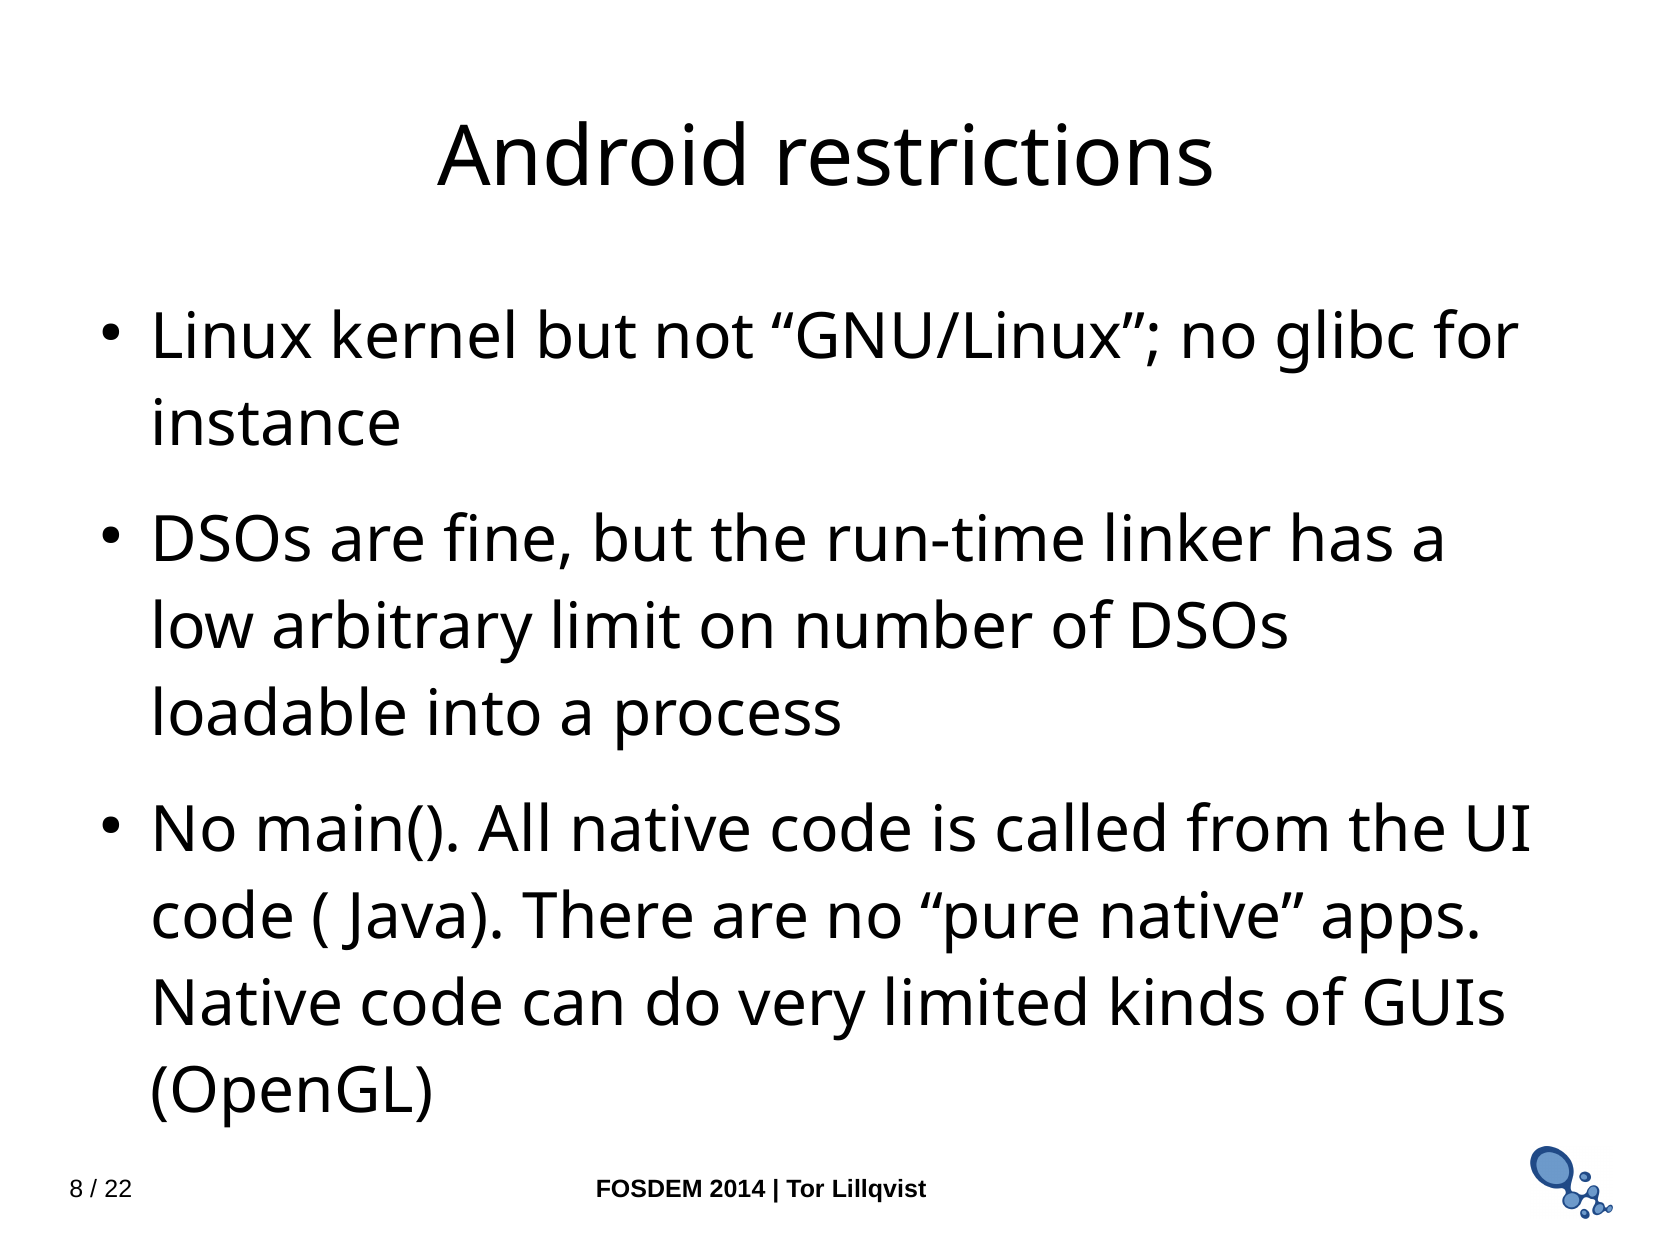

# Android restrictions
Linux kernel but not “GNU/Linux”; no glibc for instance
DSOs are fine, but the run-time linker has a low arbitrary limit on number of DSOs loadable into a process
No main(). All native code is called from the UI code ( Java). There are no “pure native” apps. Native code can do very limited kinds of GUIs (OpenGL)